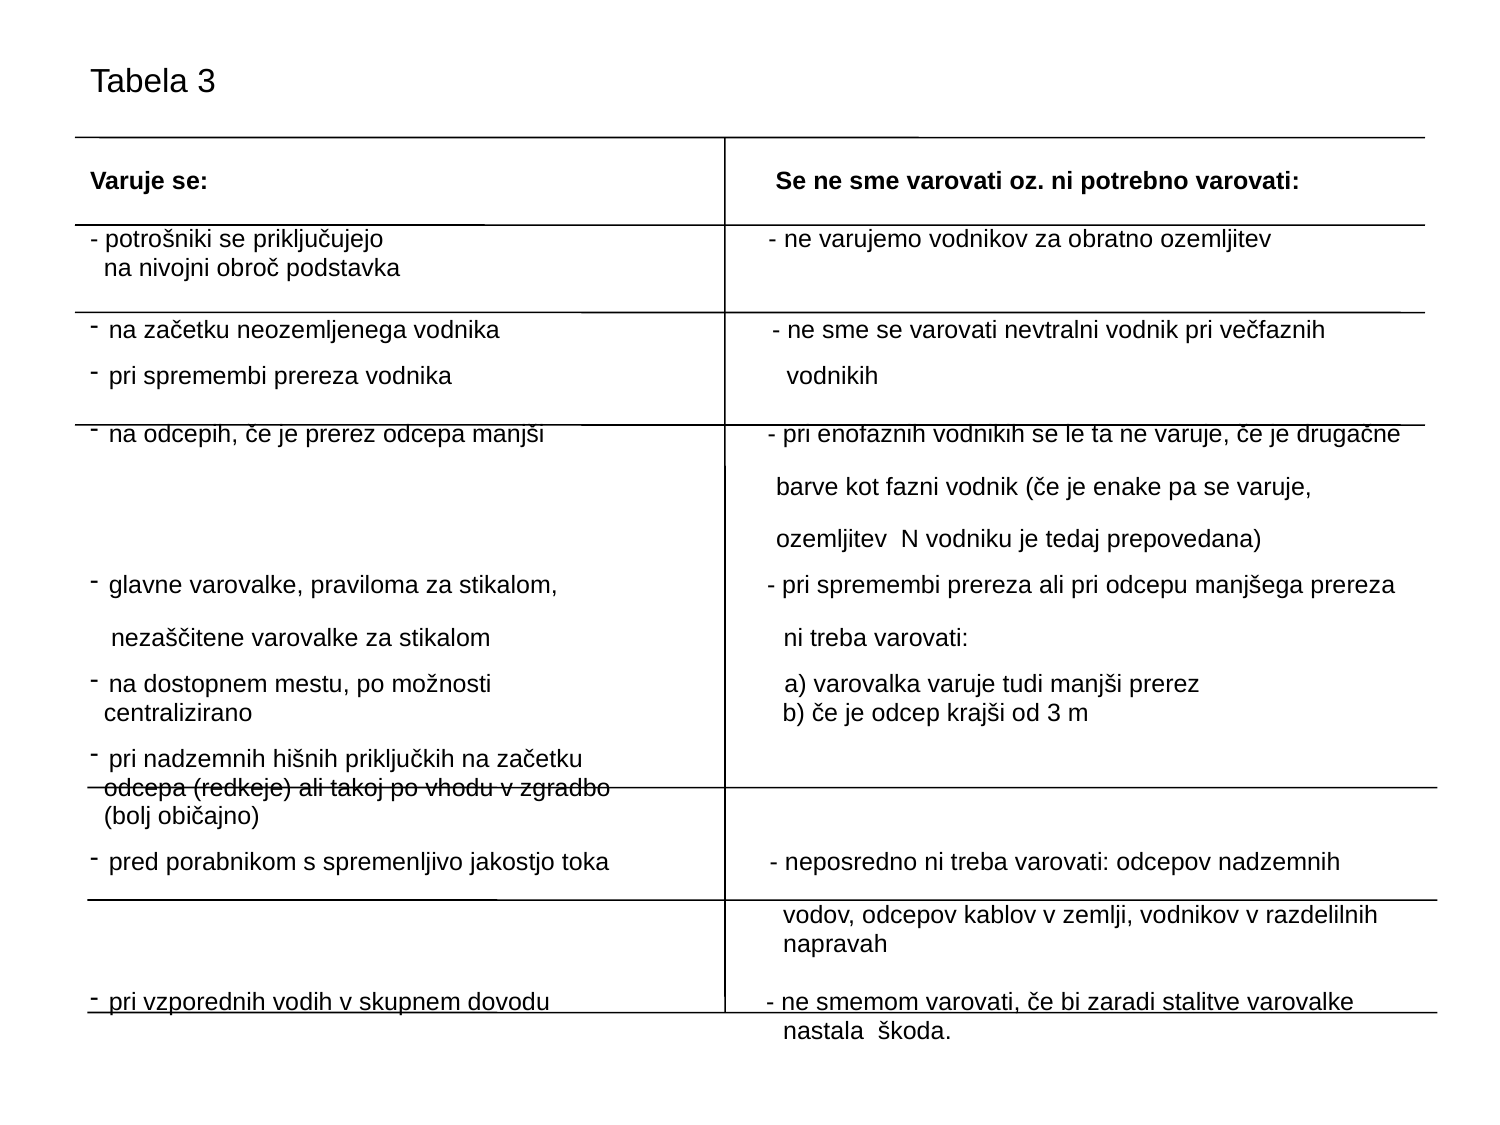

# Tabela 3
Varuje se: Se ne sme varovati oz. ni potrebno varovati:
- potrošniki se priključujejo - ne varujemo vodnikov za obratno ozemljitev
 na nivojni obroč podstavka
na začetku neozemljenega vodnika - ne sme se varovati nevtralni vodnik pri večfaznih
pri spremembi prereza vodnika vodnikih
na odcepih, če je prerez odcepa manjši - pri enofaznih vodnikih se le ta ne varuje, če je drugačne
 barve kot fazni vodnik (če je enake pa se varuje,
 ozemljitev N vodniku je tedaj prepovedana)
glavne varovalke, praviloma za stikalom, - pri spremembi prereza ali pri odcepu manjšega prereza
 nezaščitene varovalke za stikalom ni treba varovati:
na dostopnem mestu, po možnosti a) varovalka varuje tudi manjši prerez
 centralizirano b) če je odcep krajši od 3 m
pri nadzemnih hišnih priključkih na začetku
 odcepa (redkeje) ali takoj po vhodu v zgradbo
 (bolj običajno)
pred porabnikom s spremenljivo jakostjo toka - neposredno ni treba varovati: odcepov nadzemnih
 vodov, odcepov kablov v zemlji, vodnikov v razdelilnih
 napravah
pri vzporednih vodih v skupnem dovodu - ne smemom varovati, če bi zaradi stalitve varovalke
 nastala škoda.